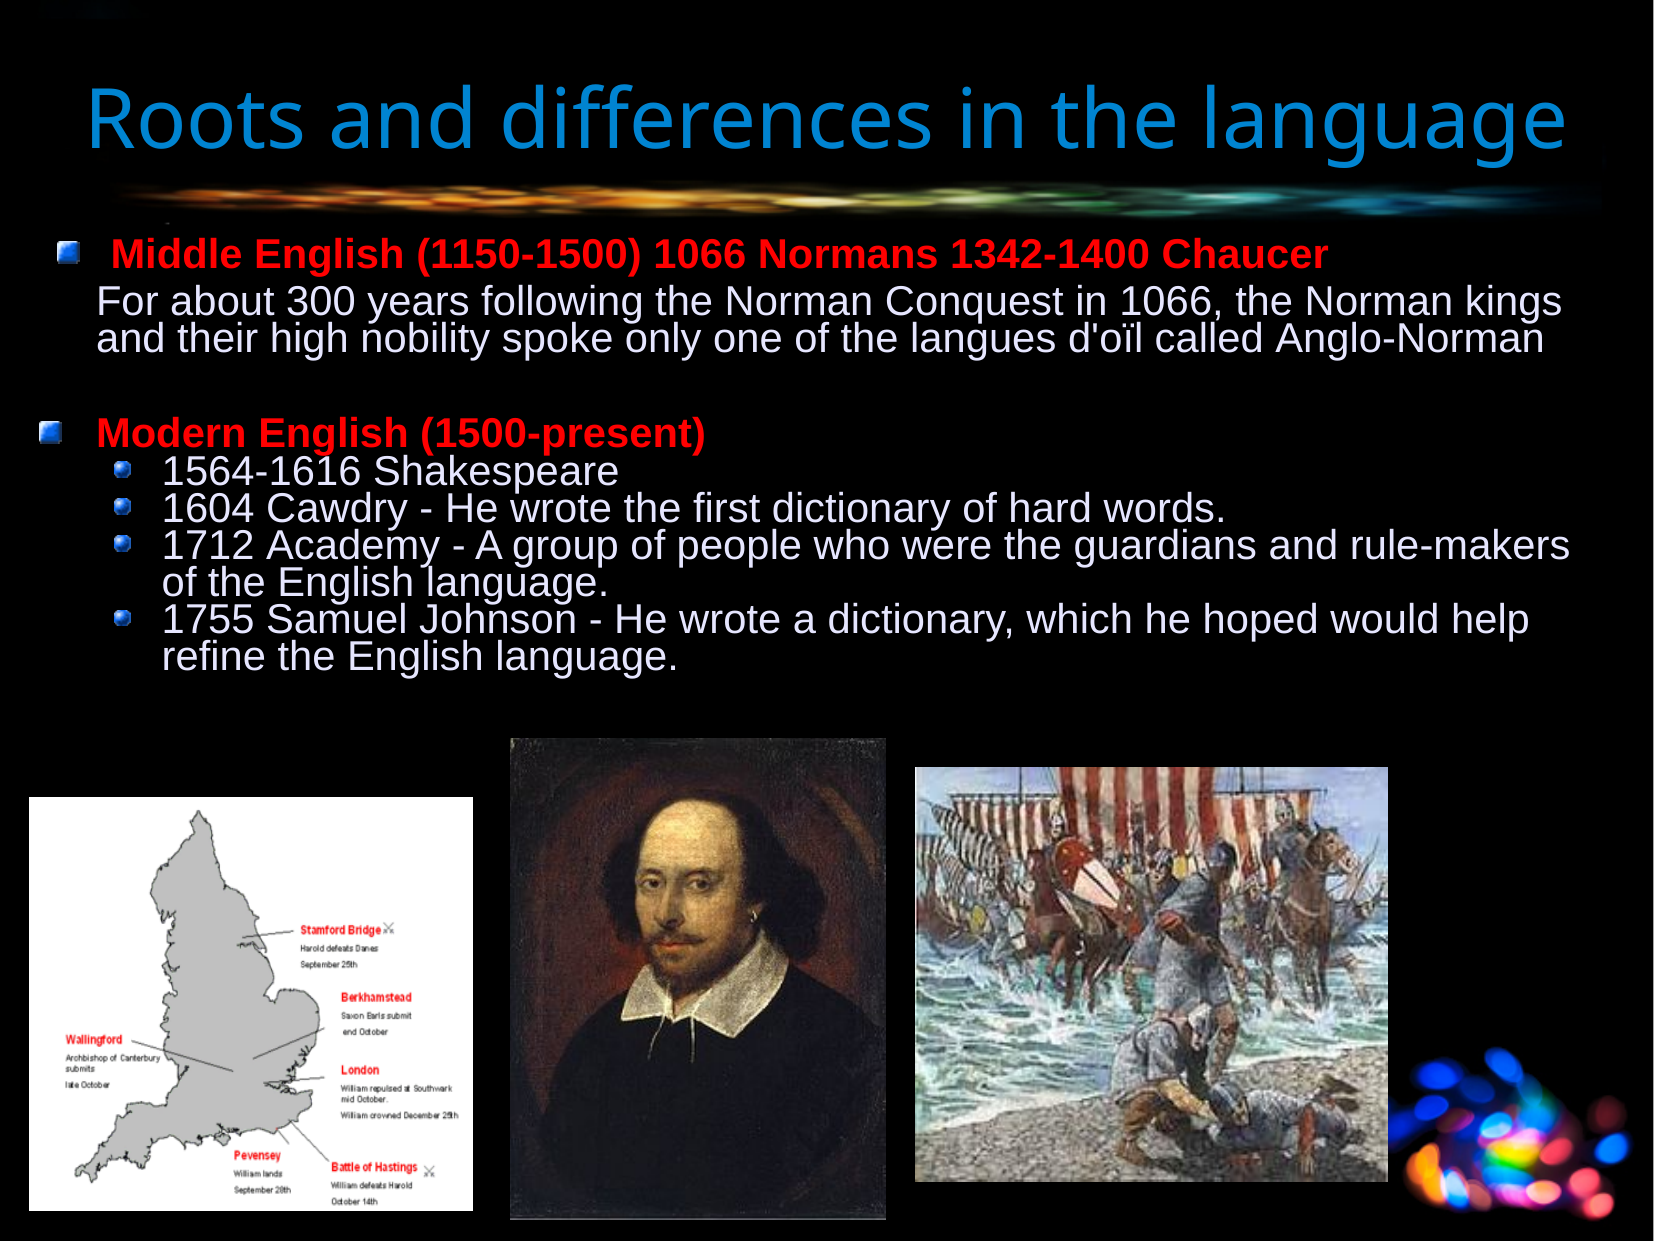

Roots and differences in the language
#
Middle English (1150-1500) 1066 Normans 1342-1400 Chaucer
	For about 300 years following the Norman Conquest in 1066, the Norman kings and their high nobility spoke only one of the langues d'oïl called Anglo-Norman
Modern English (1500-present)
1564-1616 Shakespeare
1604 Cawdry - He wrote the first dictionary of hard words.
1712 Academy - A group of people who were the guardians and rule-makers of the English language.
1755 Samuel Johnson - He wrote a dictionary, which he hoped would help refine the English language.